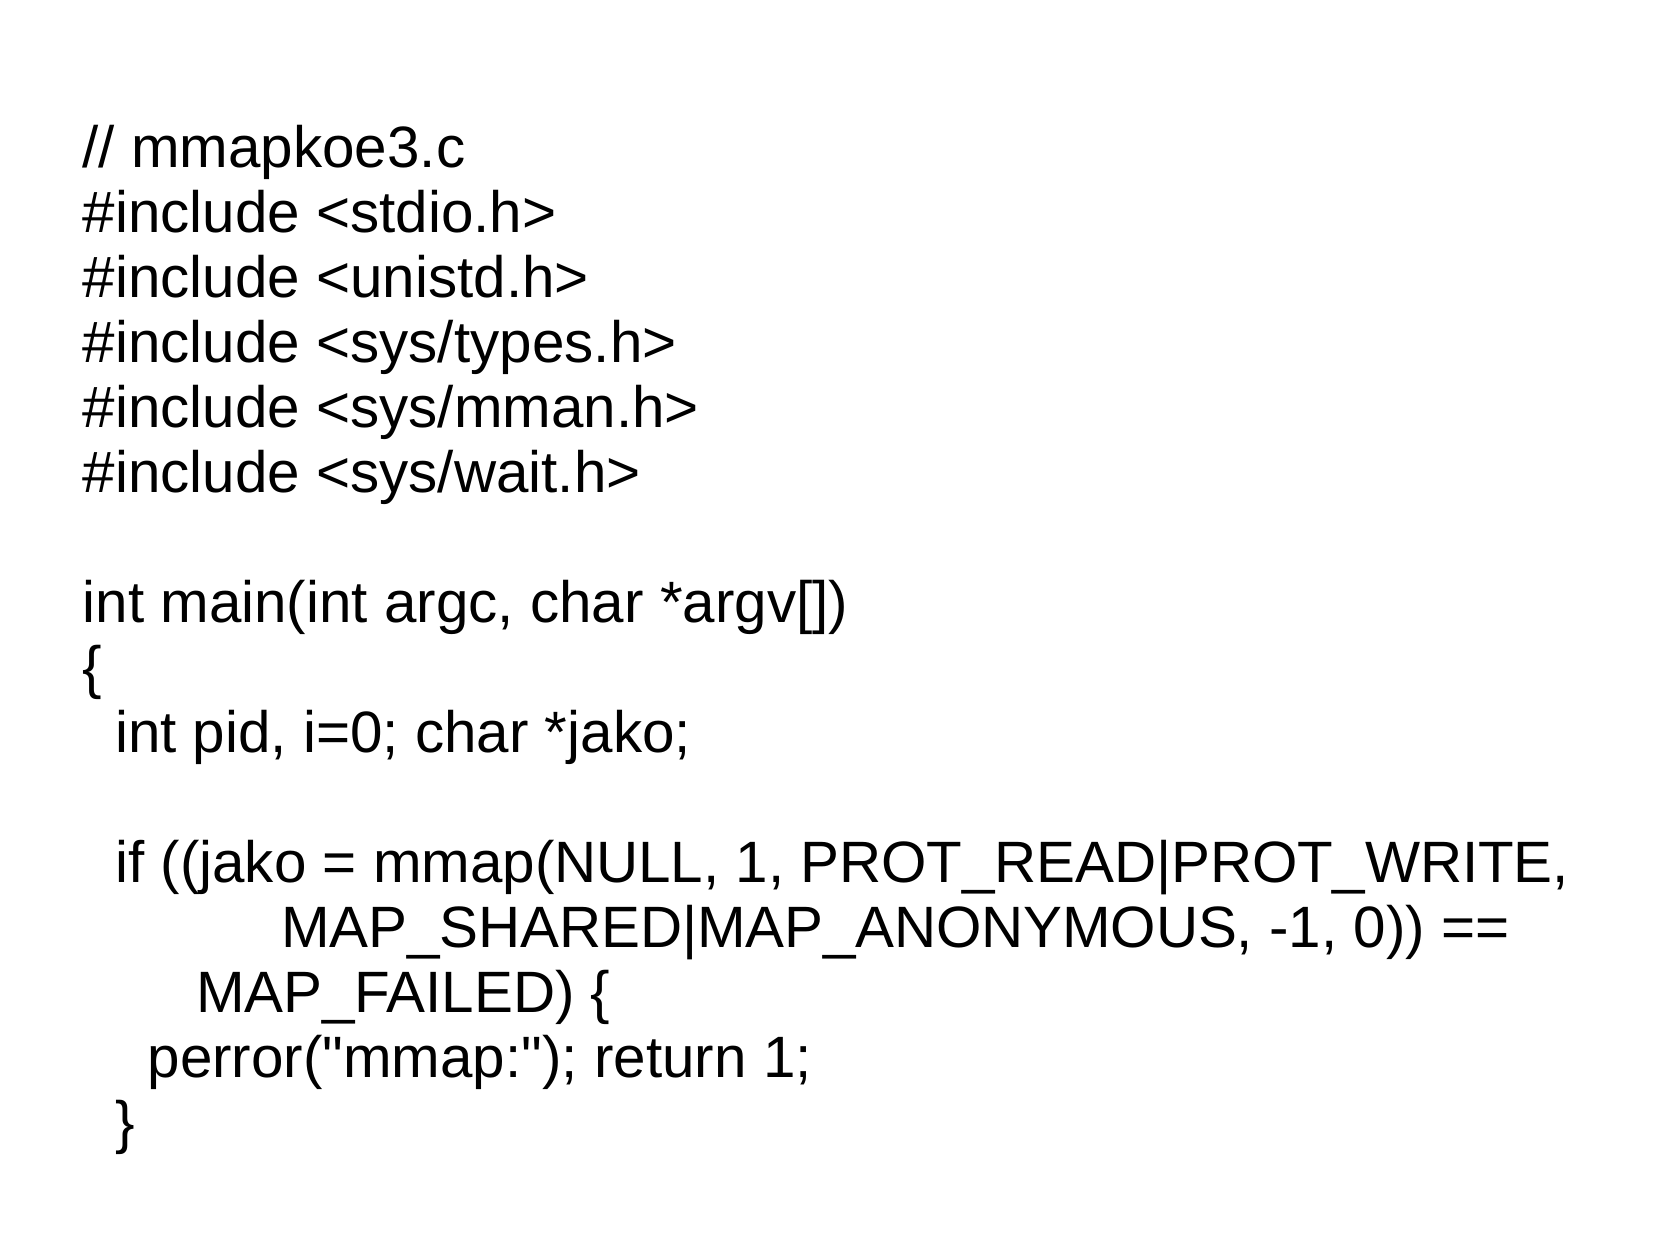

// mmapkoe3.c
#include <stdio.h>
#include <unistd.h>
#include <sys/types.h>
#include <sys/mman.h>
#include <sys/wait.h>
int main(int argc, char *argv[])
{
 int pid, i=0; char *jako;
 if ((jako = mmap(NULL, 1, PROT_READ|PROT_WRITE,
		 MAP_SHARED|MAP_ANONYMOUS, -1, 0)) == MAP_FAILED) {
 perror("mmap:"); return 1;
 }